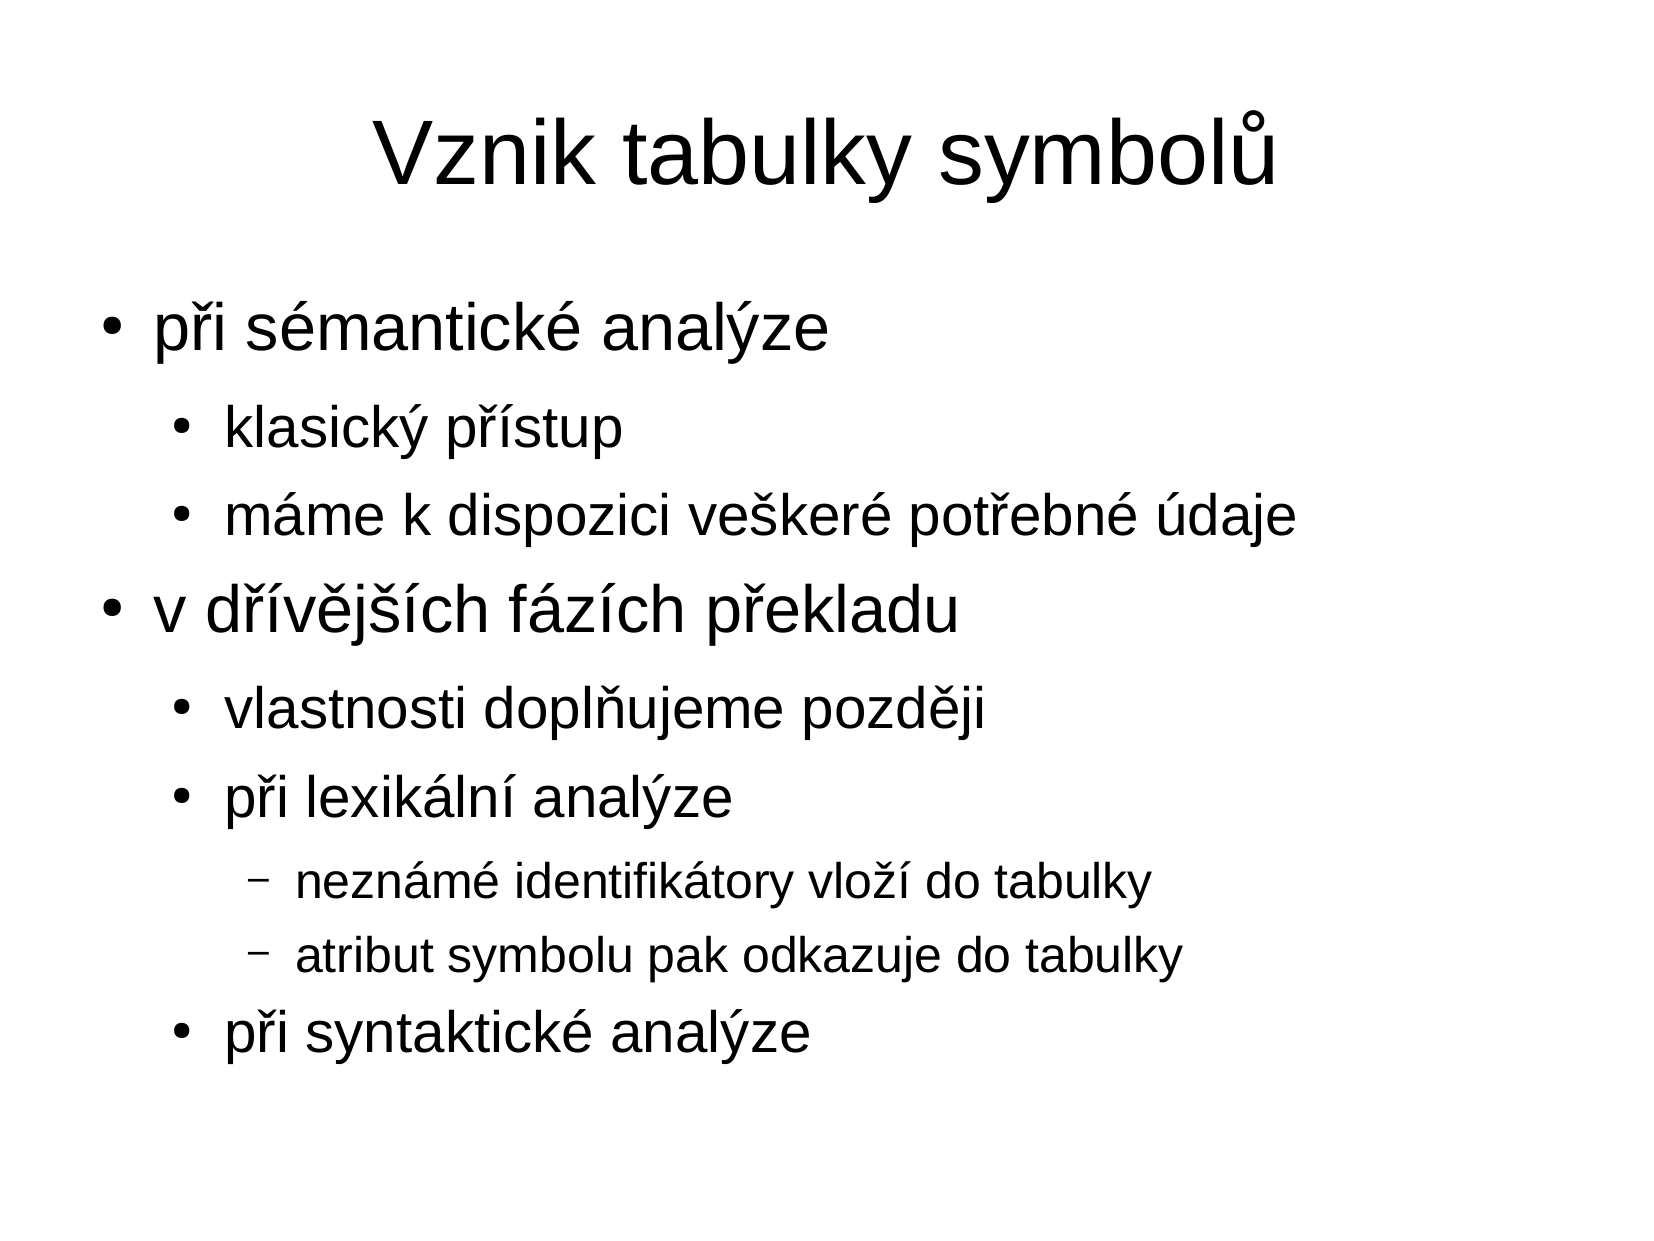

# Vznik tabulky symbolů
při sémantické analýze
klasický přístup
máme k dispozici veškeré potřebné údaje
v dřívějších fázích překladu
vlastnosti doplňujeme později
při lexikální analýze
neznámé identifikátory vloží do tabulky
atribut symbolu pak odkazuje do tabulky
při syntaktické analýze